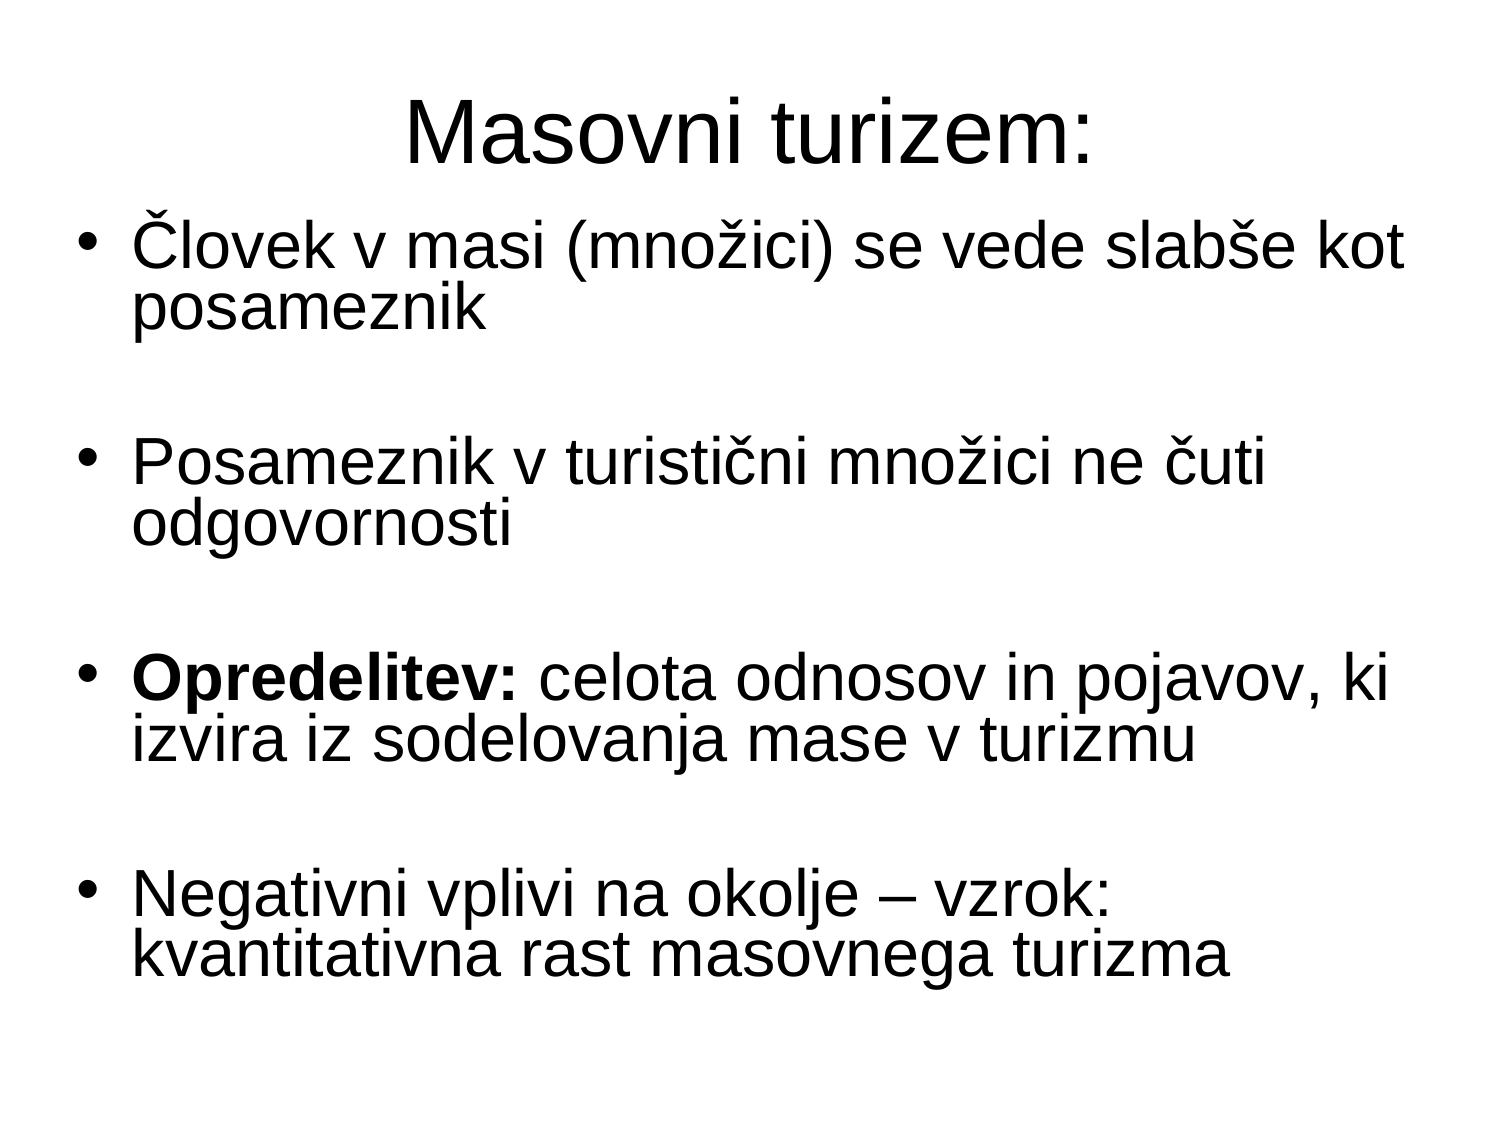

# Masovni turizem:
Človek v masi (množici) se vede slabše kot posameznik
Posameznik v turistični množici ne čuti odgovornosti
Opredelitev: celota odnosov in pojavov, ki izvira iz sodelovanja mase v turizmu
Negativni vplivi na okolje – vzrok: kvantitativna rast masovnega turizma